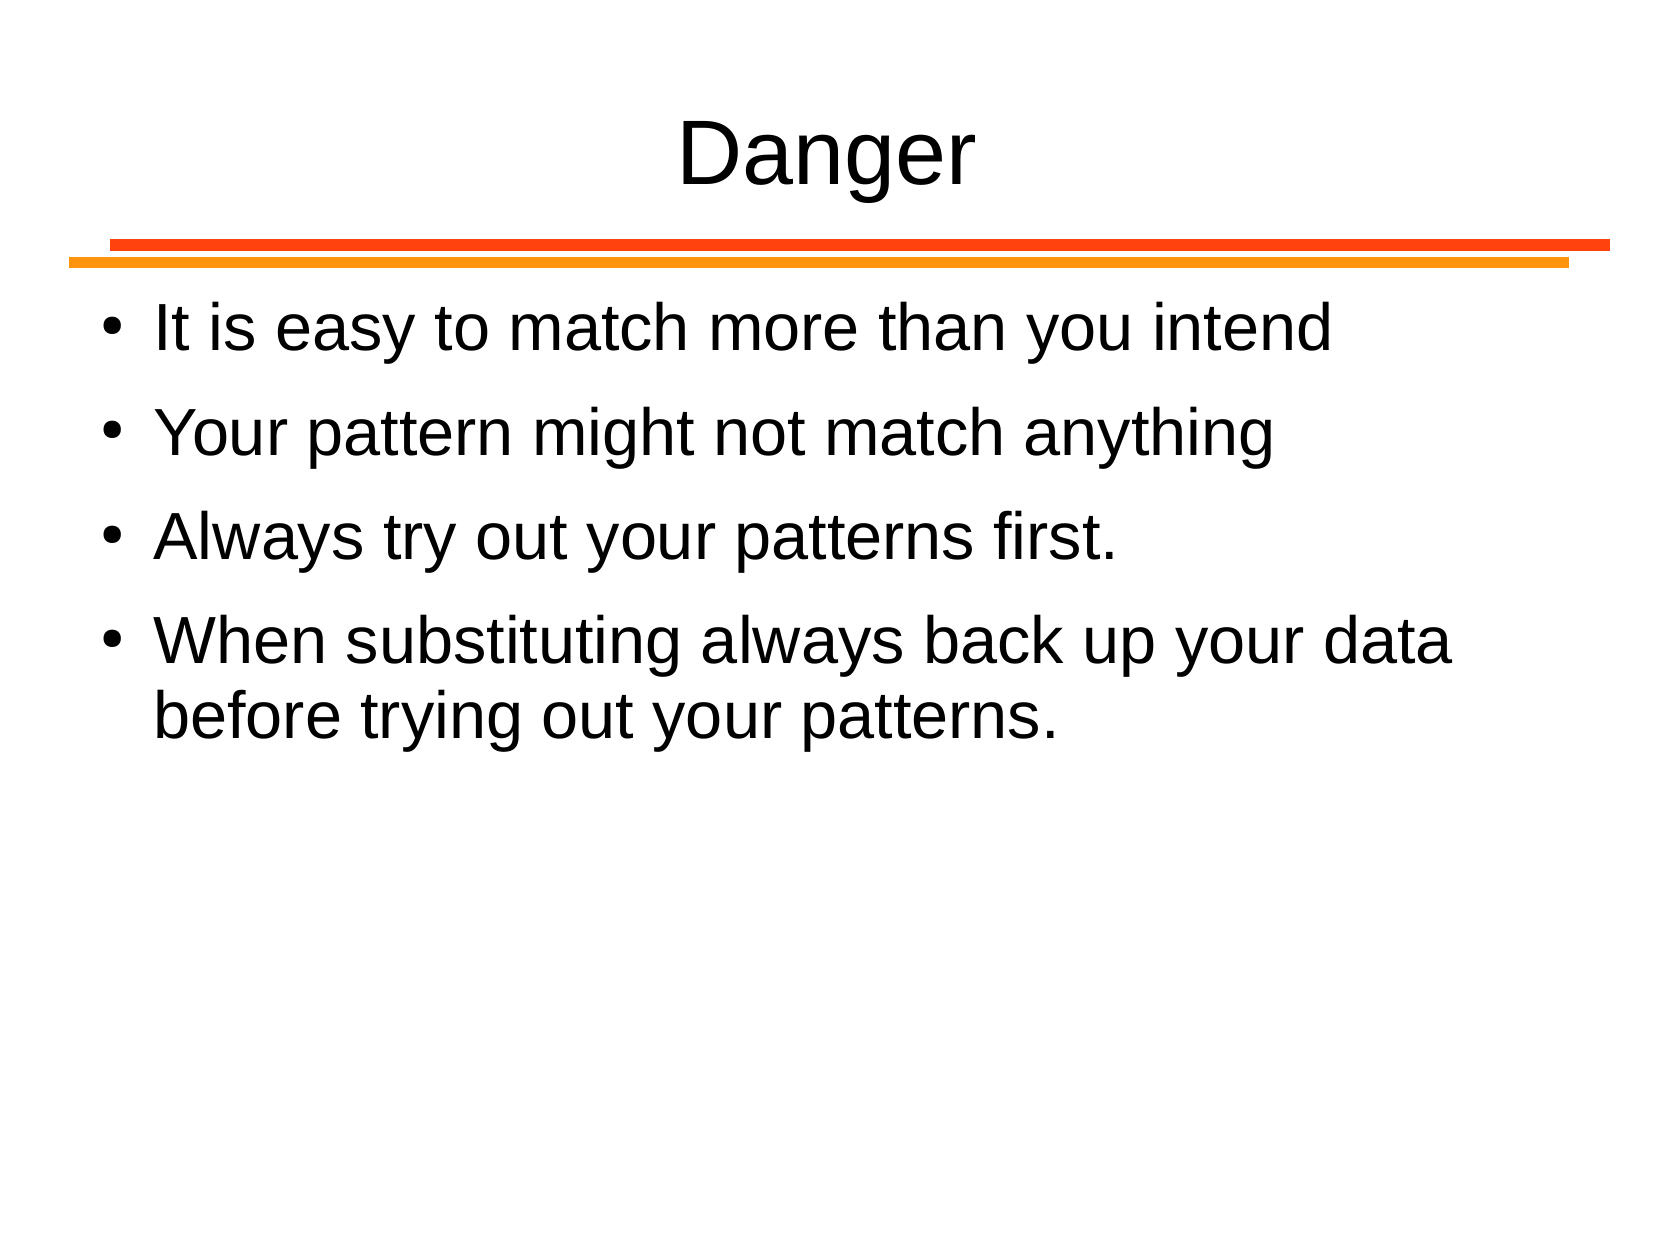

# Danger
It is easy to match more than you intend
Your pattern might not match anything
Always try out your patterns first.
When substituting always back up your data before trying out your patterns.